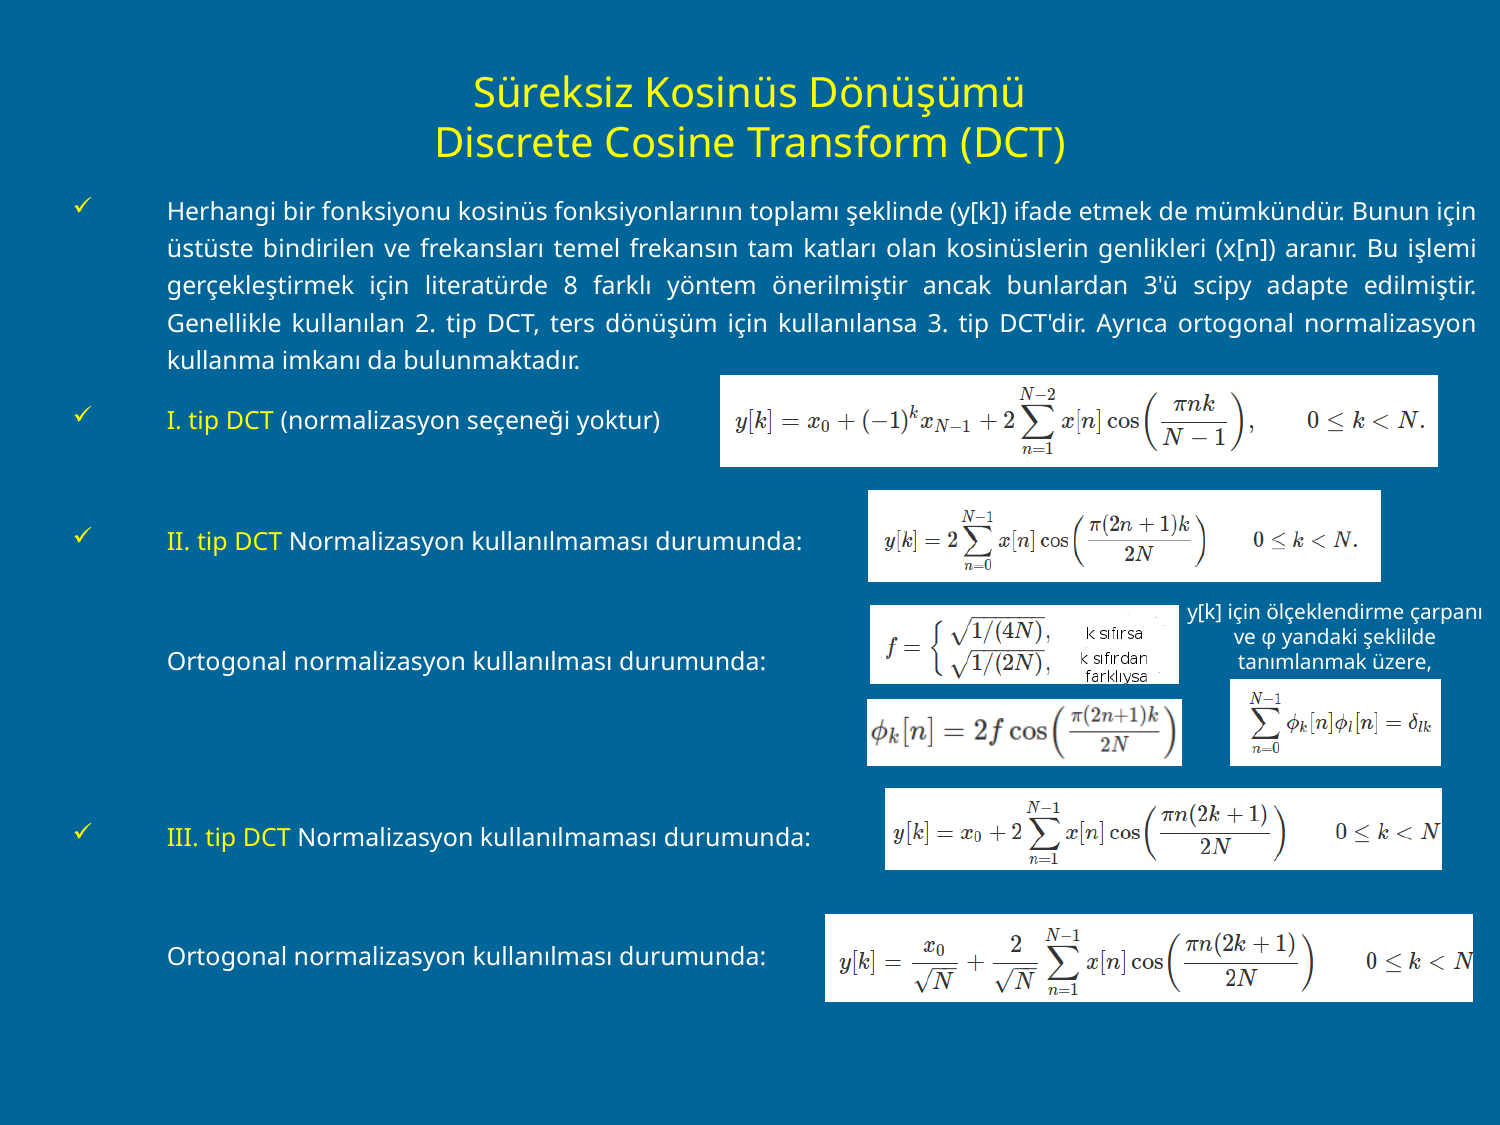

# Süreksiz Kosinüs Dönüşümü Discrete Cosine Transform (DCT)
Herhangi bir fonksiyonu kosinüs fonksiyonlarının toplamı şeklinde (y[k]) ifade etmek de mümkündür. Bunun için üstüste bindirilen ve frekansları temel frekansın tam katları olan kosinüslerin genlikleri (x[n]) aranır. Bu işlemi gerçekleştirmek için literatürde 8 farklı yöntem önerilmiştir ancak bunlardan 3'ü scipy adapte edilmiştir. Genellikle kullanılan 2. tip DCT, ters dönüşüm için kullanılansa 3. tip DCT'dir. Ayrıca ortogonal normalizasyon kullanma imkanı da bulunmaktadır.
I. tip DCT (normalizasyon seçeneği yoktur)
II. tip DCT Normalizasyon kullanılmaması durumunda:
Ortogonal normalizasyon kullanılması durumunda:
y[k] için ölçeklendirme çarpanı ve φ yandaki şeklilde tanımlanmak üzere,
III. tip DCT Normalizasyon kullanılmaması durumunda:
Ortogonal normalizasyon kullanılması durumunda: